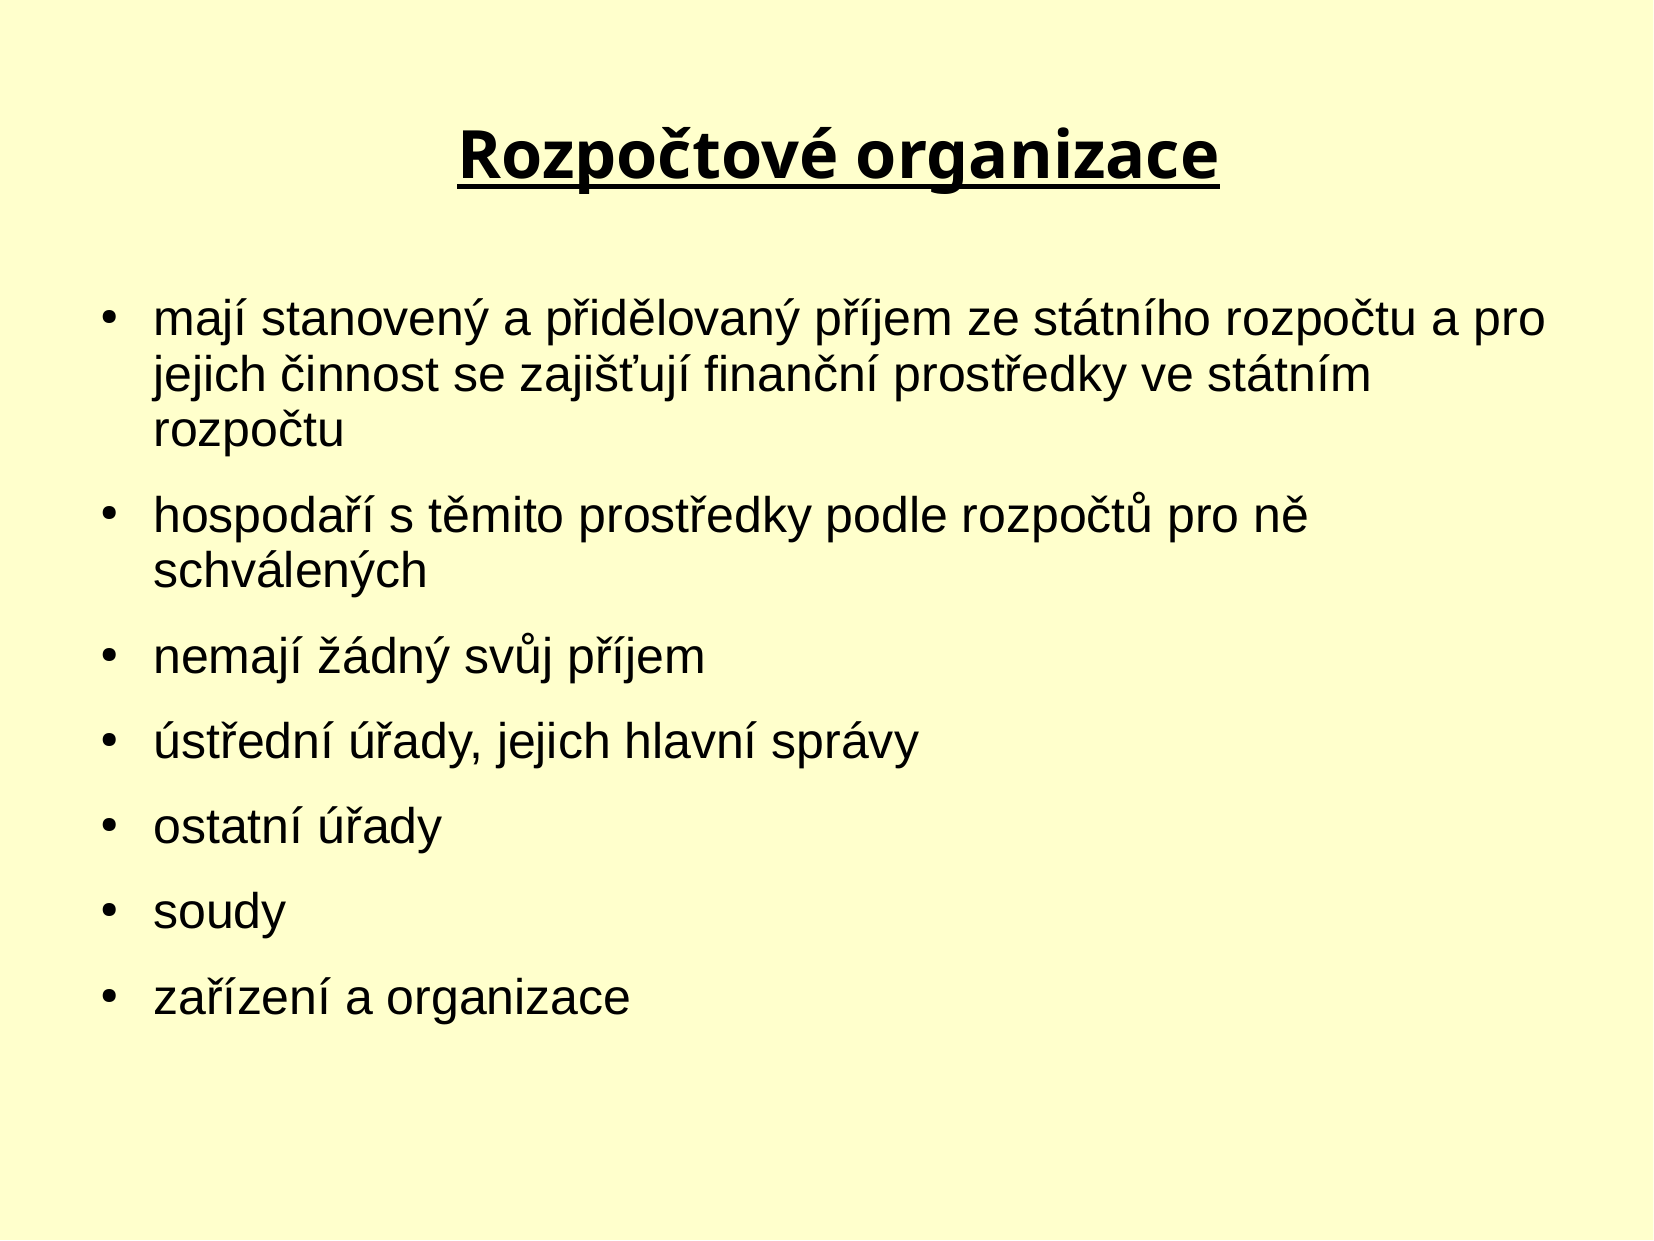

# Rozpočtové organizace
mají stanovený a přidělovaný příjem ze státního rozpočtu a pro jejich činnost se zajišťují finanční prostředky ve státním rozpočtu
hospodaří s těmito prostředky podle rozpočtů pro ně schválených
nemají žádný svůj příjem
ústřední úřady, jejich hlavní správy
ostatní úřady
soudy
zařízení a organizace